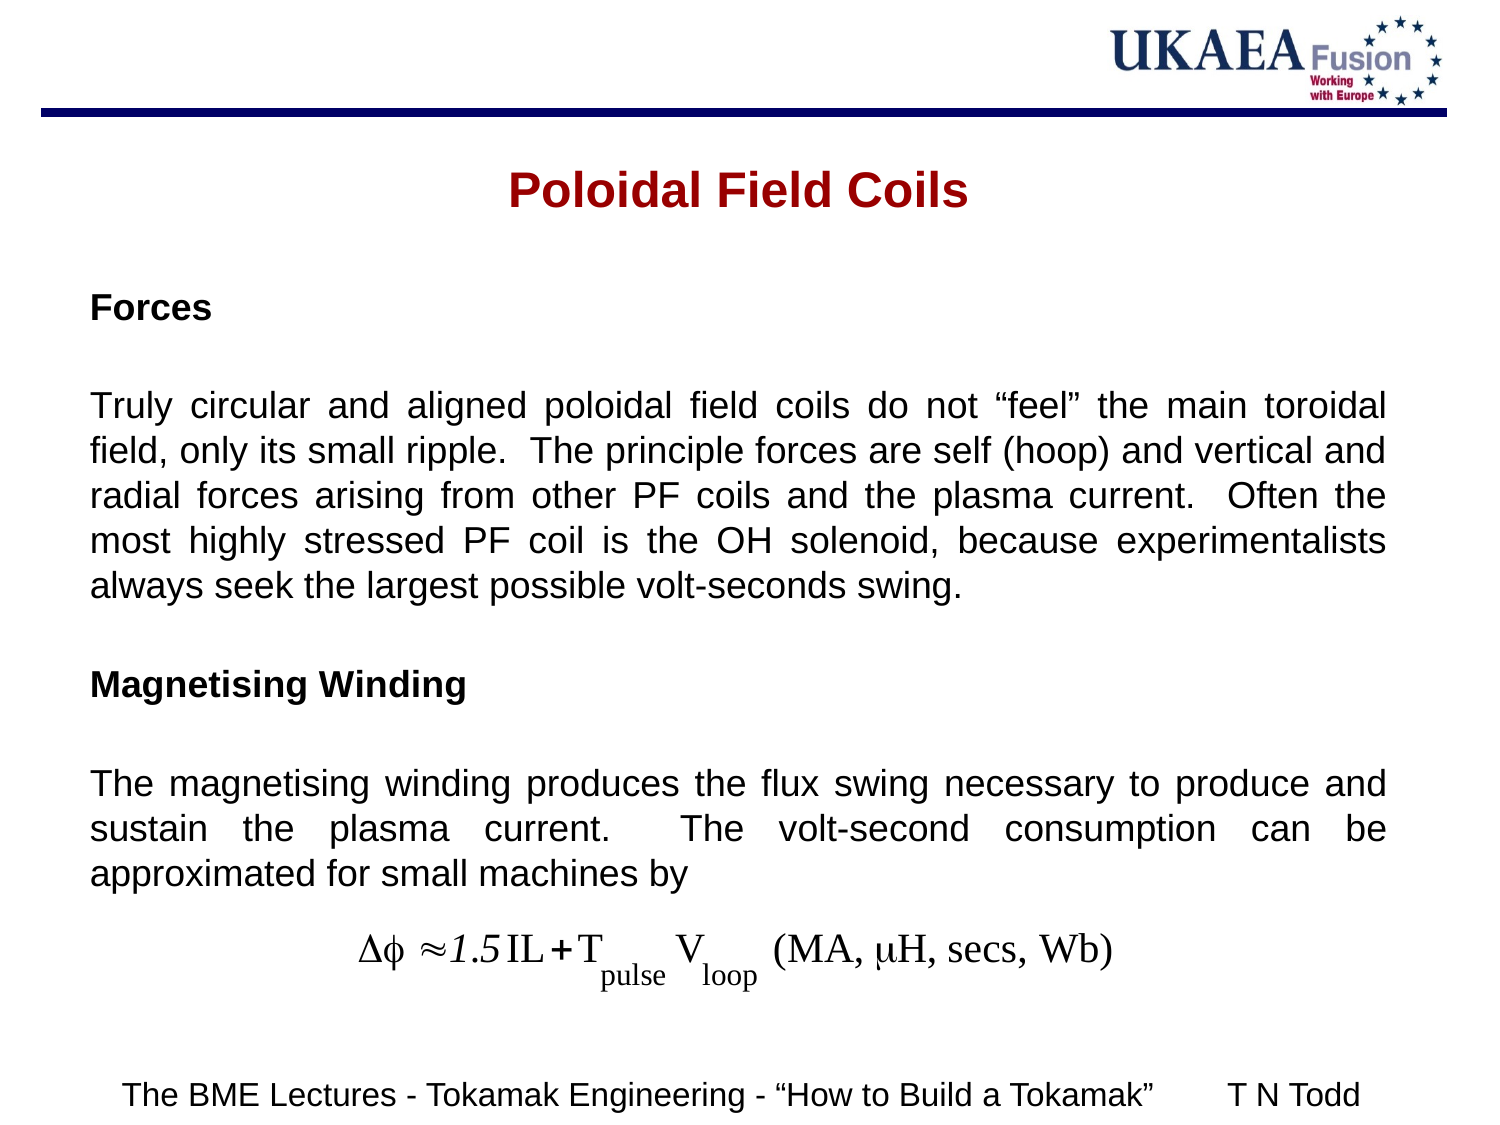

Poloidal Field Coils
Forces
Truly circular and aligned poloidal field coils do not “feel” the main toroidal field, only its small ripple. The principle forces are self (hoop) and vertical and radial forces arising from other PF coils and the plasma current. Often the most highly stressed PF coil is the OH solenoid, because experimentalists always seek the largest possible volt-seconds swing.
Magnetising Winding
The magnetising winding produces the flux swing necessary to produce and sustain the plasma current. The volt-second consumption can be approximated for small machines by